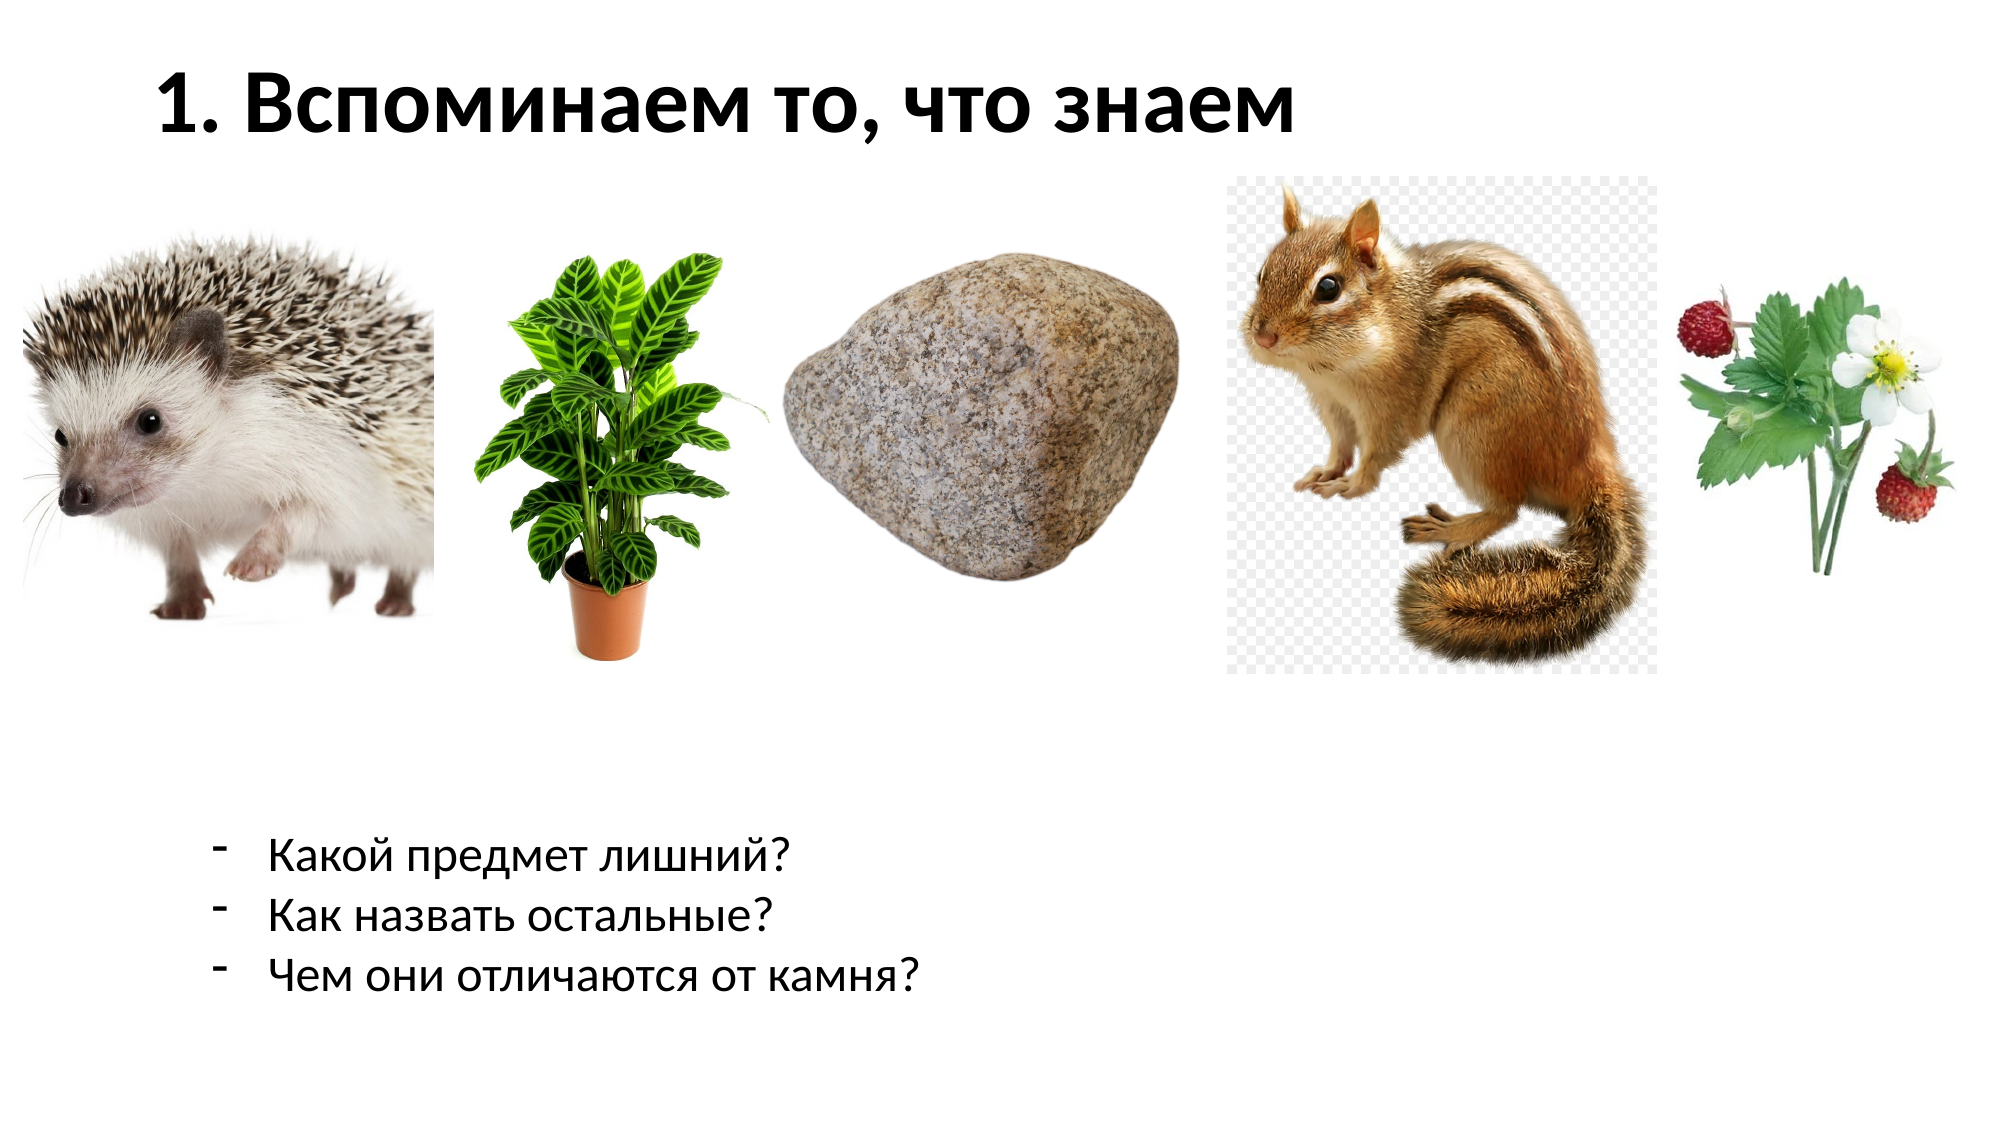

# 1. Вспоминаем то, что знаем
Какой предмет лишний?
Как назвать остальные?
Чем они отличаются от камня?